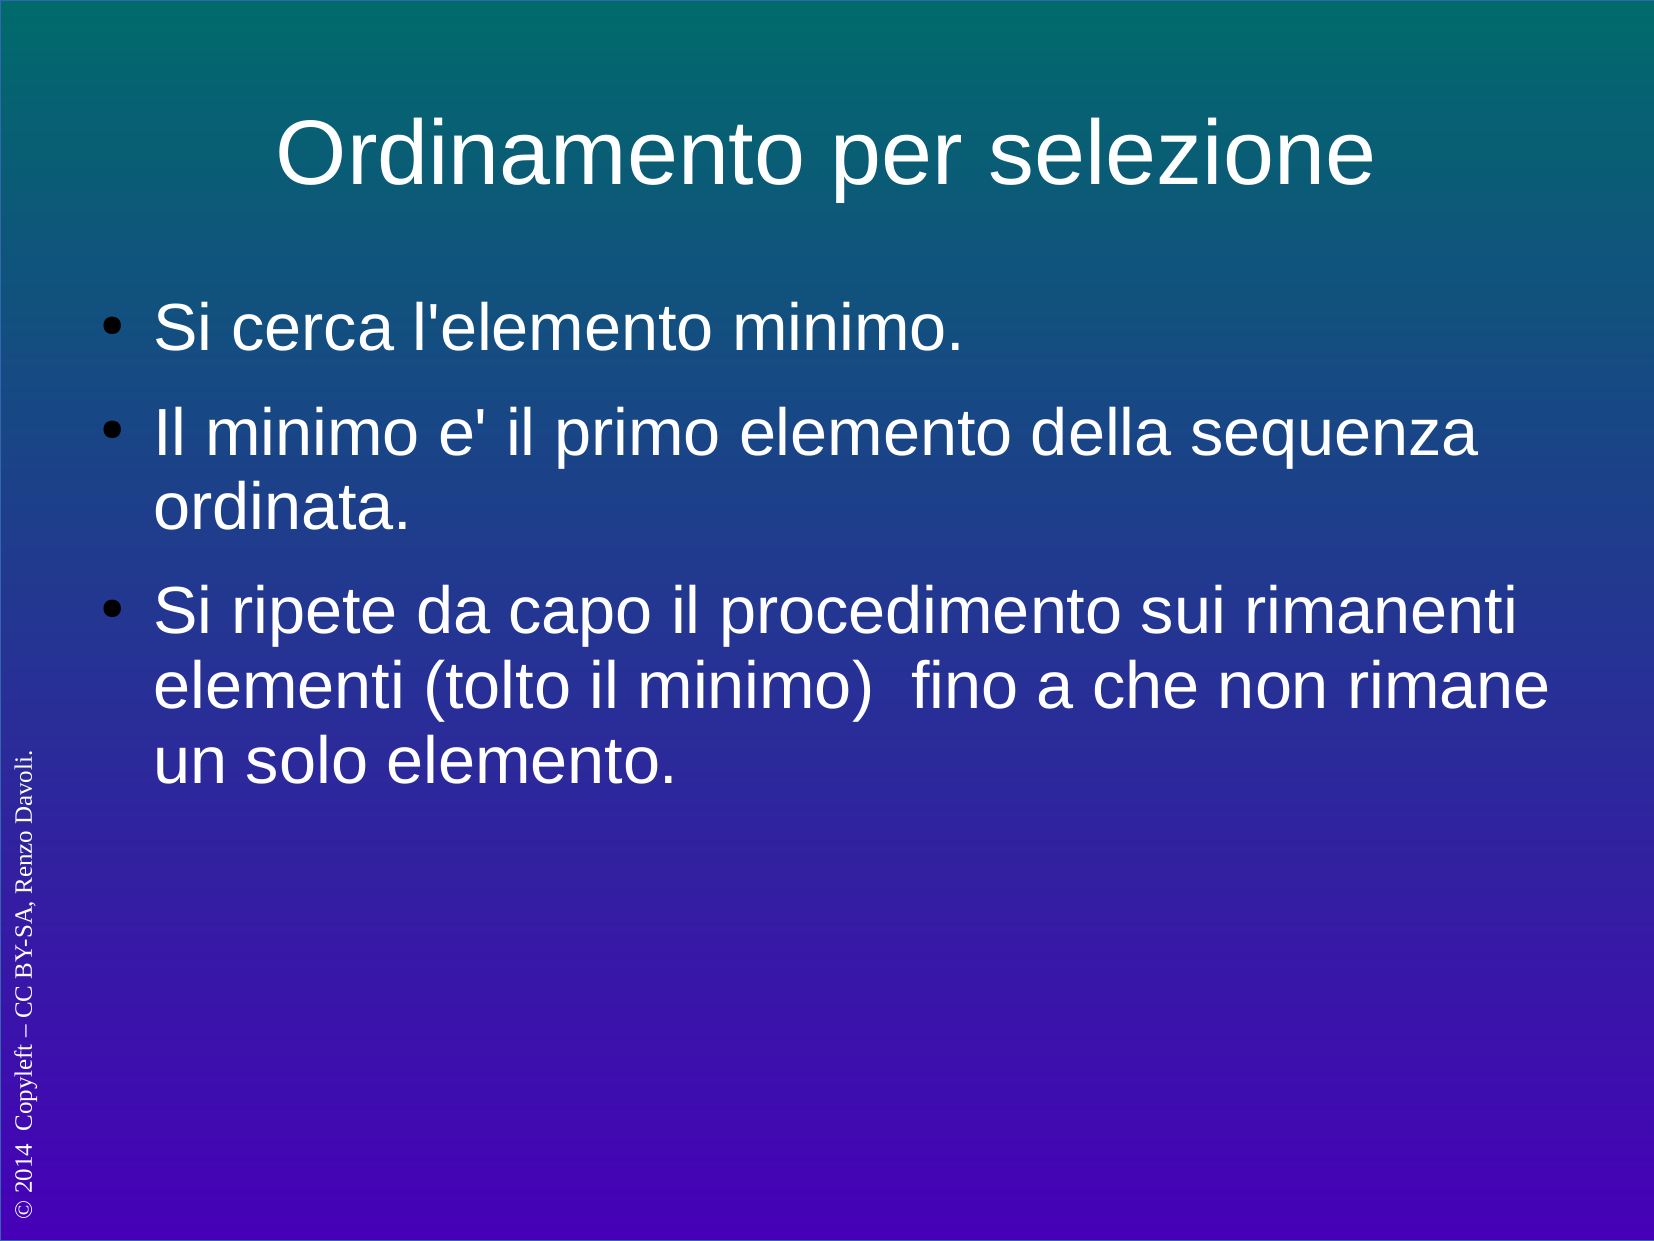

# Ordinamento per selezione
Si cerca l'elemento minimo.
Il minimo e' il primo elemento della sequenza ordinata.
Si ripete da capo il procedimento sui rimanenti elementi (tolto il minimo) fino a che non rimane un solo elemento.